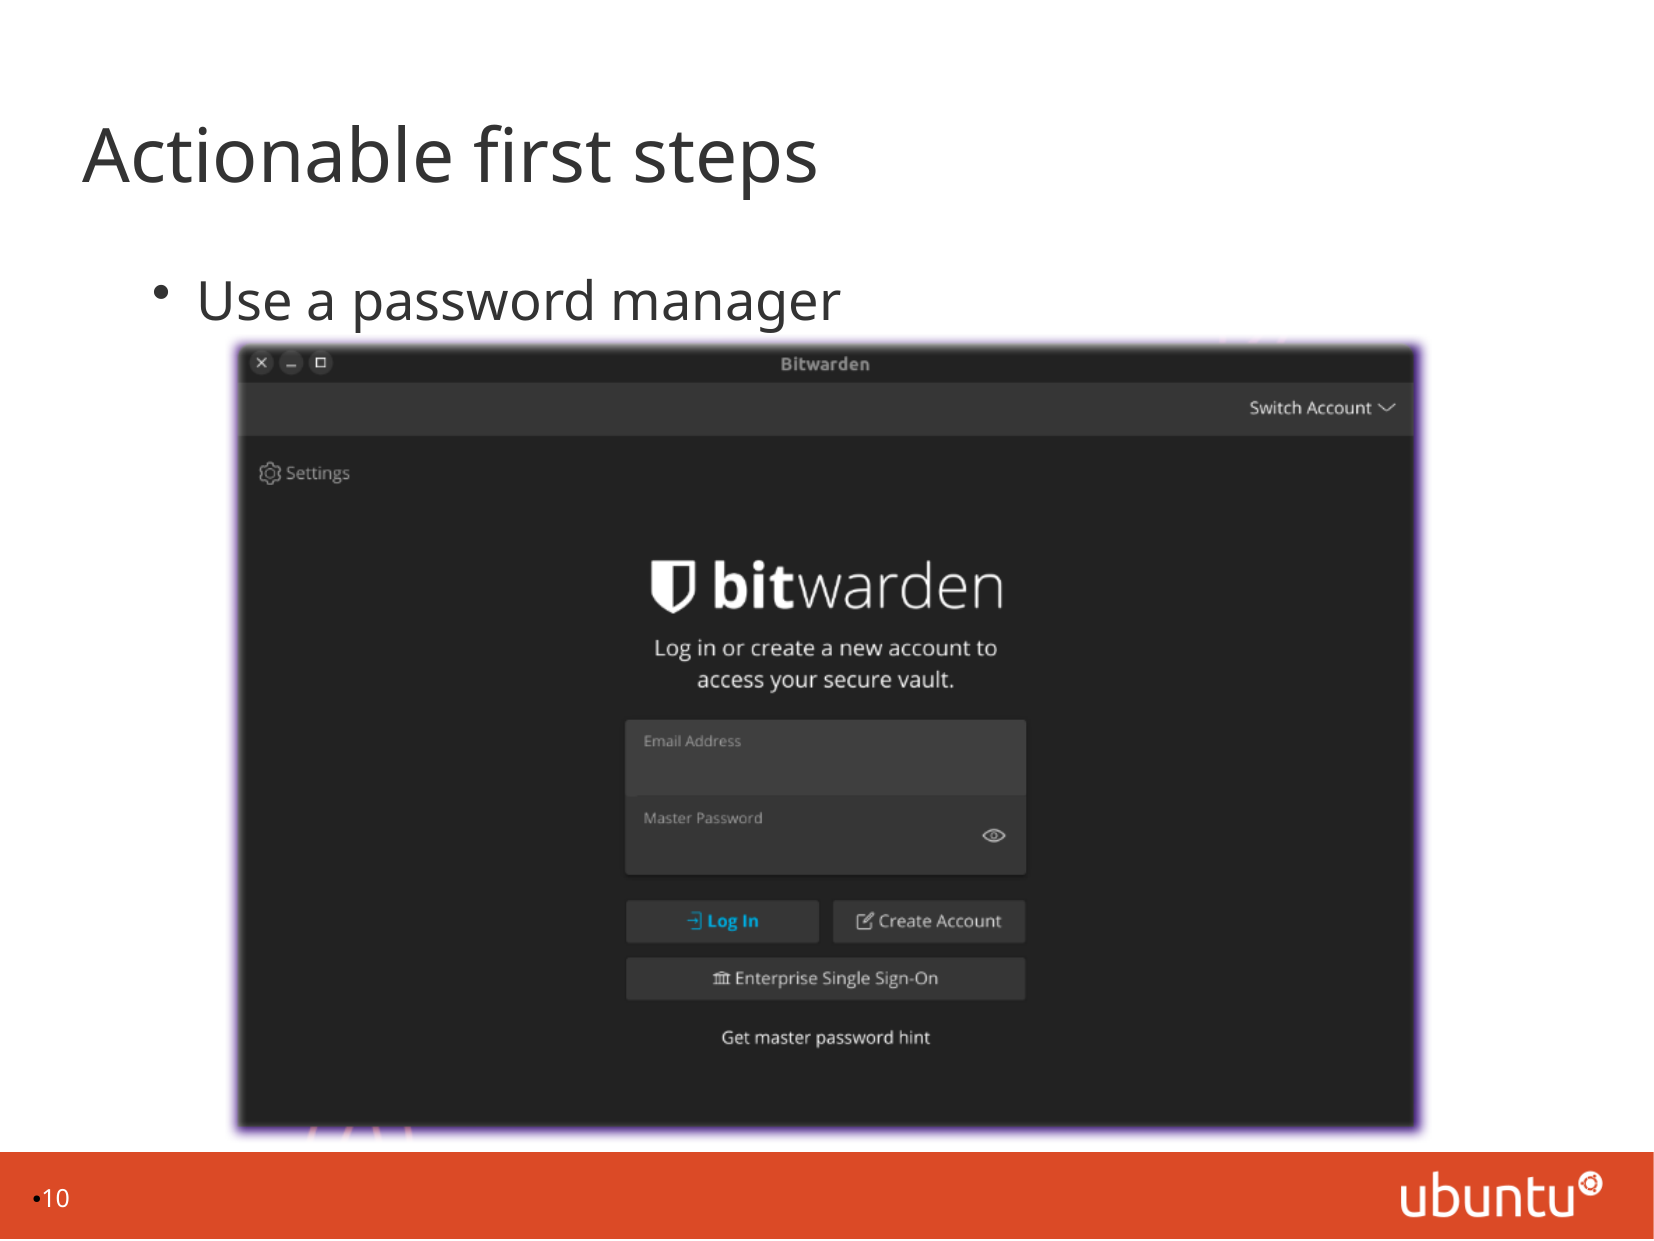

# Actionable first steps
Use a password manager